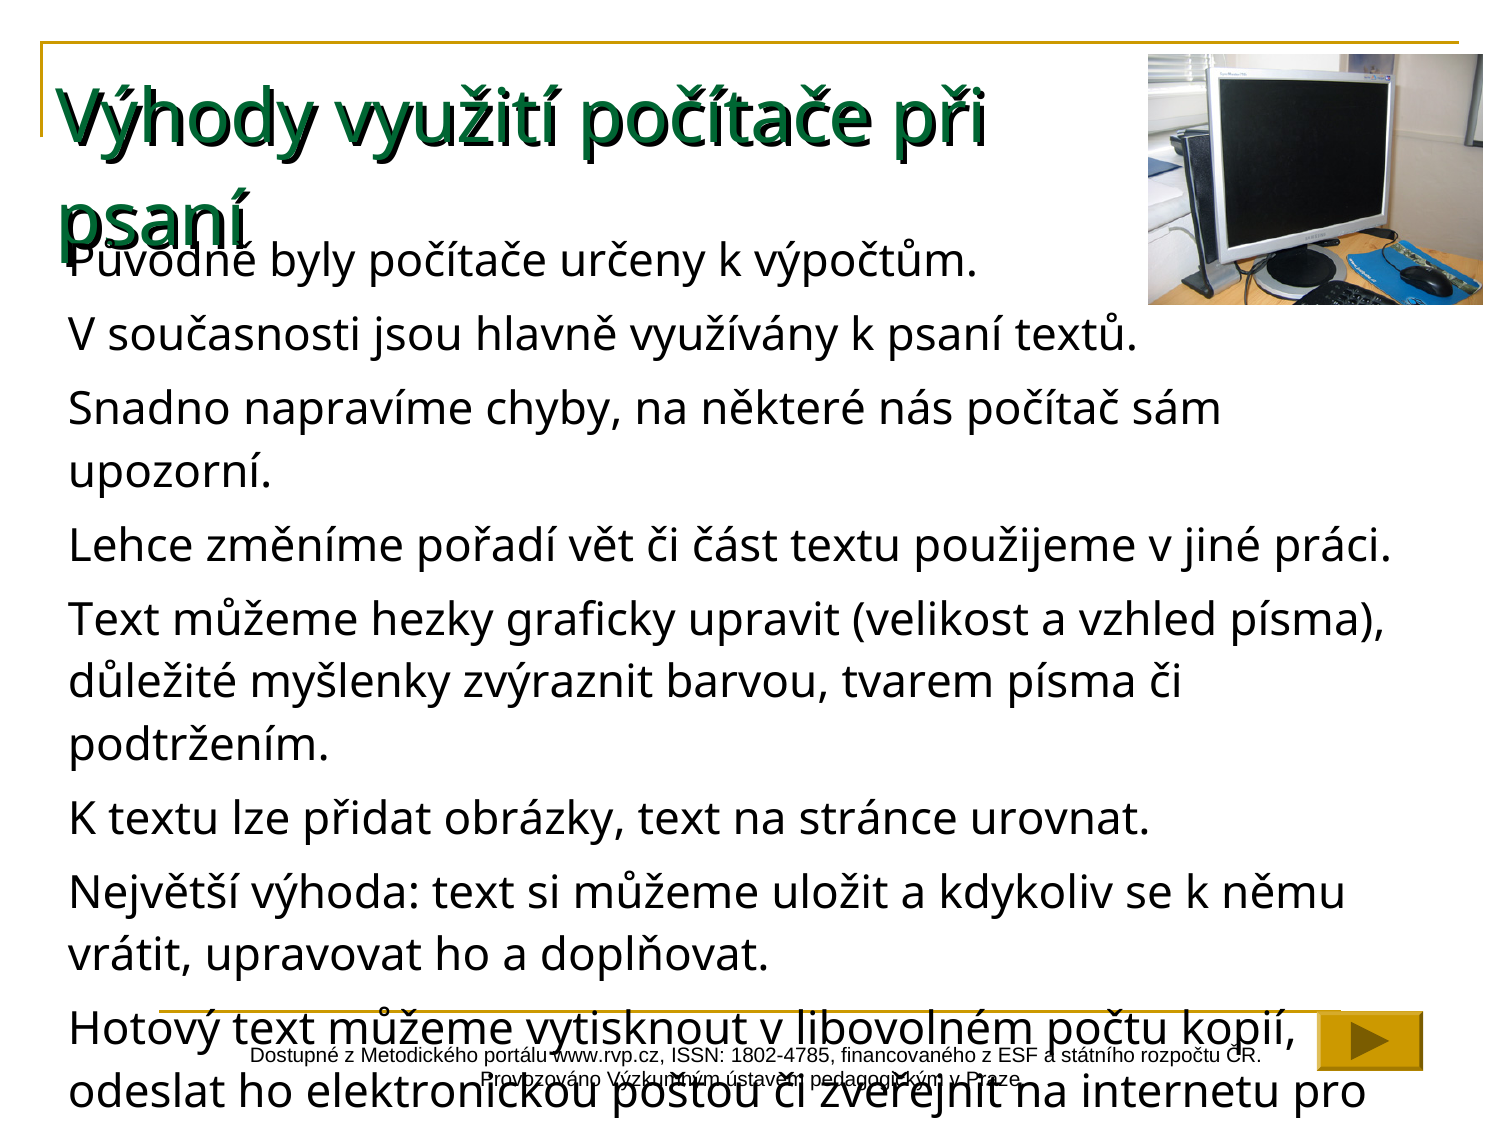

# Výhody využití počítače při psaní
Původně byly počítače určeny k výpočtům.
V současnosti jsou hlavně využívány k psaní textů.
Snadno napravíme chyby, na některé nás počítač sám upozorní.
Lehce změníme pořadí vět či část textu použijeme v jiné práci.
Text můžeme hezky graficky upravit (velikost a vzhled písma), důležité myšlenky zvýraznit barvou, tvarem písma či podtržením.
K textu lze přidat obrázky, text na stránce urovnat.
Největší výhoda: text si můžeme uložit a kdykoliv se k němu vrátit, upravovat ho a doplňovat.
Hotový text můžeme vytisknout v libovolném počtu kopií, odeslat ho elektronickou poštou či zveřejnit na internetu pro ostatní čtenáře.